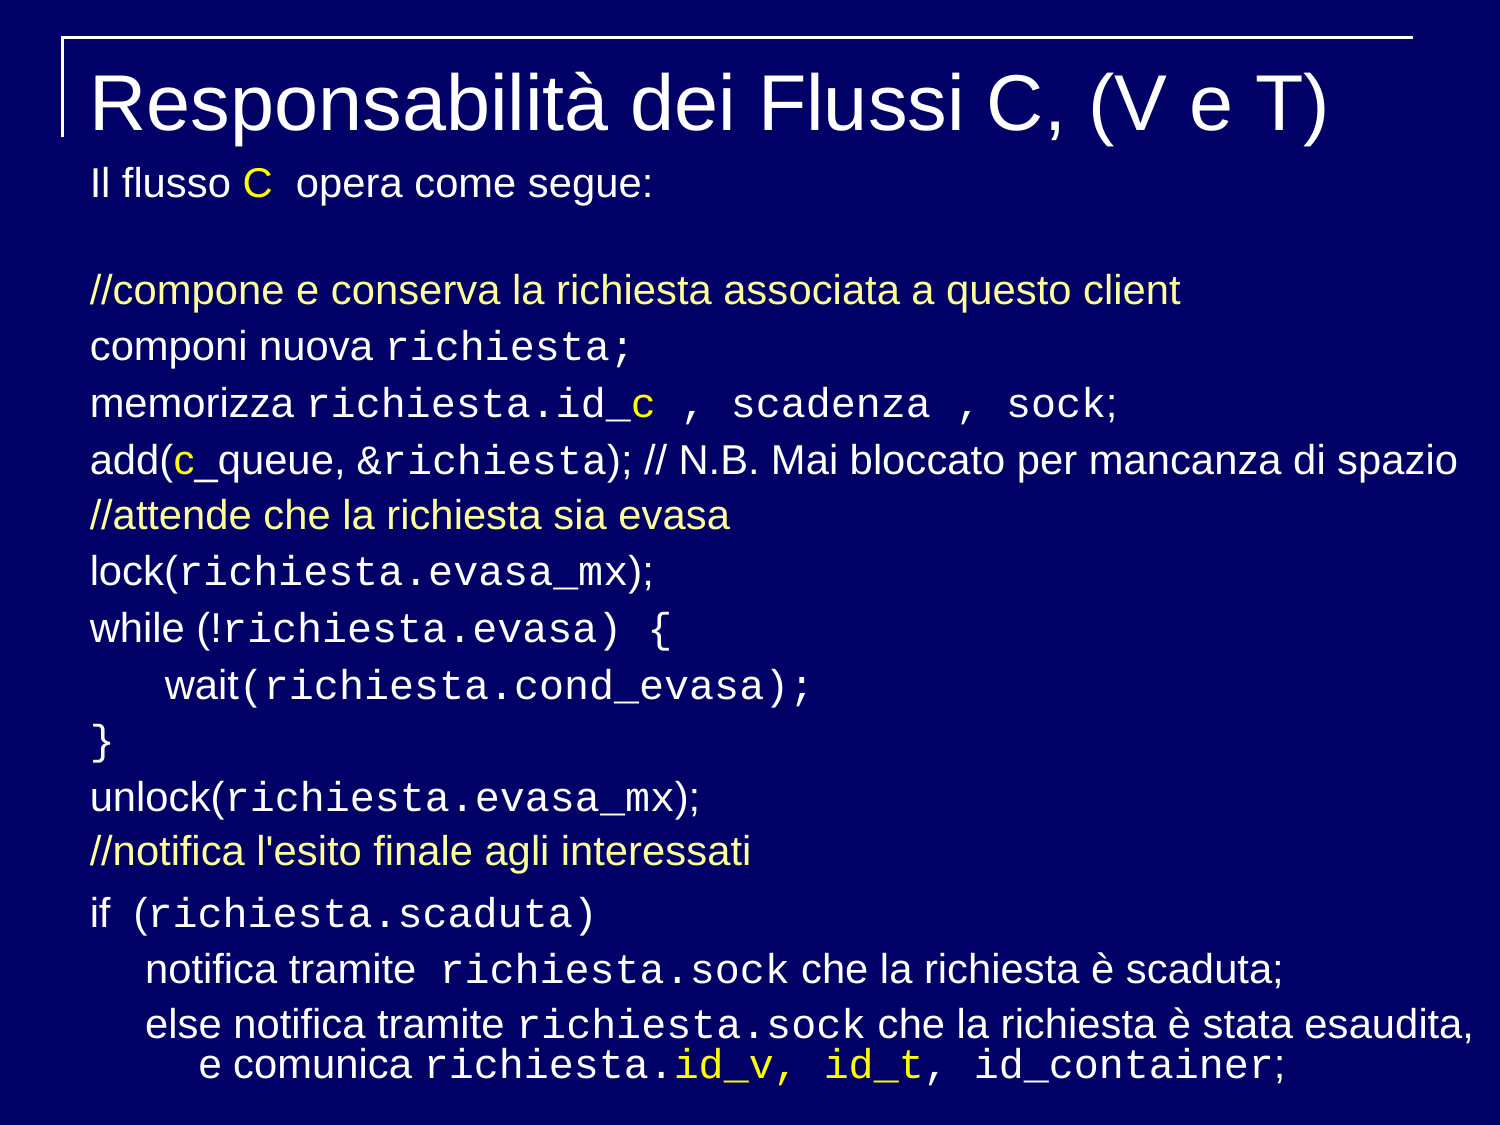

# Responsabilità dei Flussi C, (V e T)‏
Il flusso C opera come segue:
//compone e conserva la richiesta associata a questo client
componi nuova richiesta;
memorizza richiesta.id_c , scadenza , sock;
add(c_queue, &richiesta); // N.B. Mai bloccato per mancanza di spazio
//attende che la richiesta sia evasa
lock(richiesta.evasa_mx);
while (!richiesta.evasa) {
 wait(richiesta.cond_evasa);
}
unlock(richiesta.evasa_mx);
//notifica l'esito finale agli interessati
if (richiesta.scaduta)‏
notifica tramite richiesta.sock che la richiesta è scaduta;
else notifica tramite richiesta.sock che la richiesta è stata esaudita, e comunica richiesta.id_v, id_t, id_container;